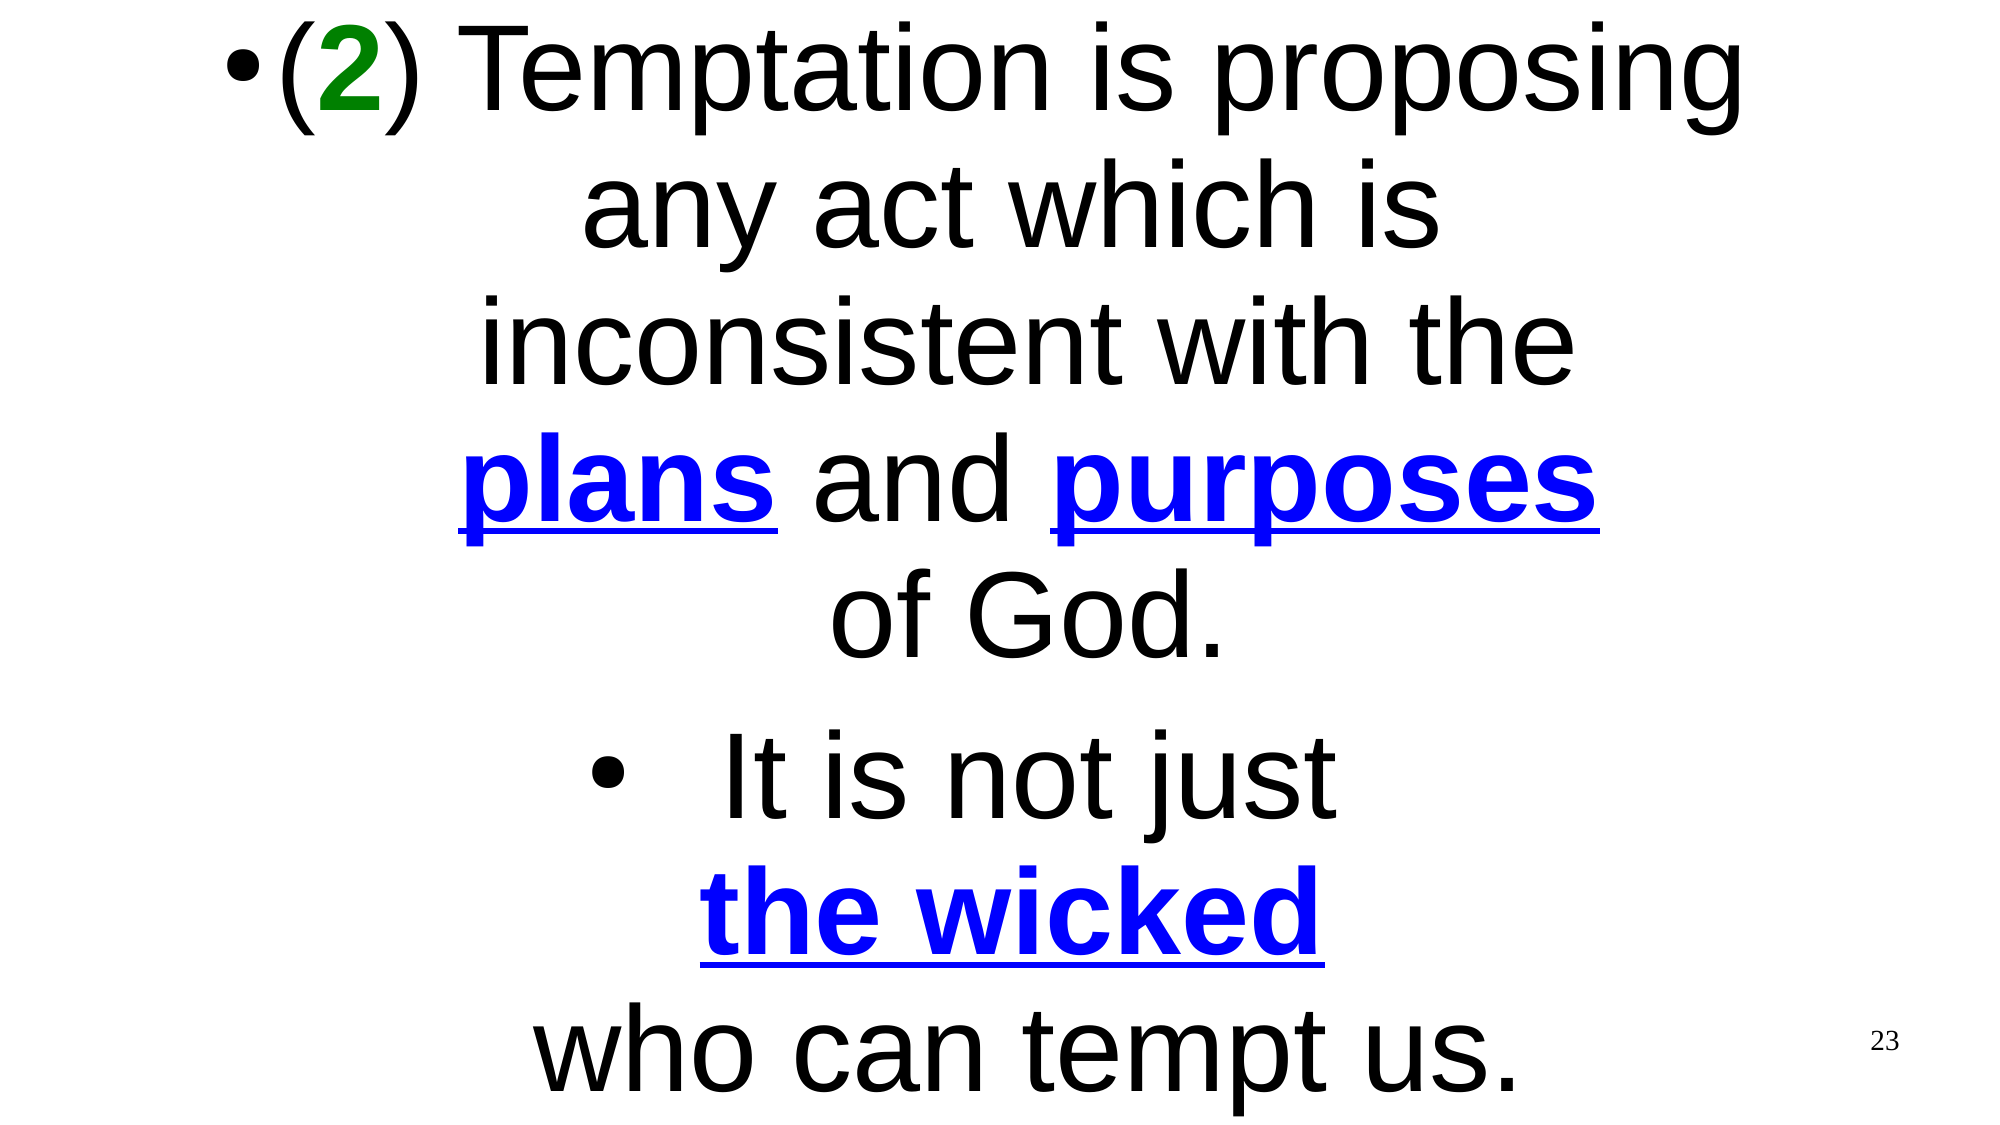

# (2) Temptation is proposing any act which is inconsistent with the plans and purposes of God.
 It is not just
the wicked
who can tempt us.
23